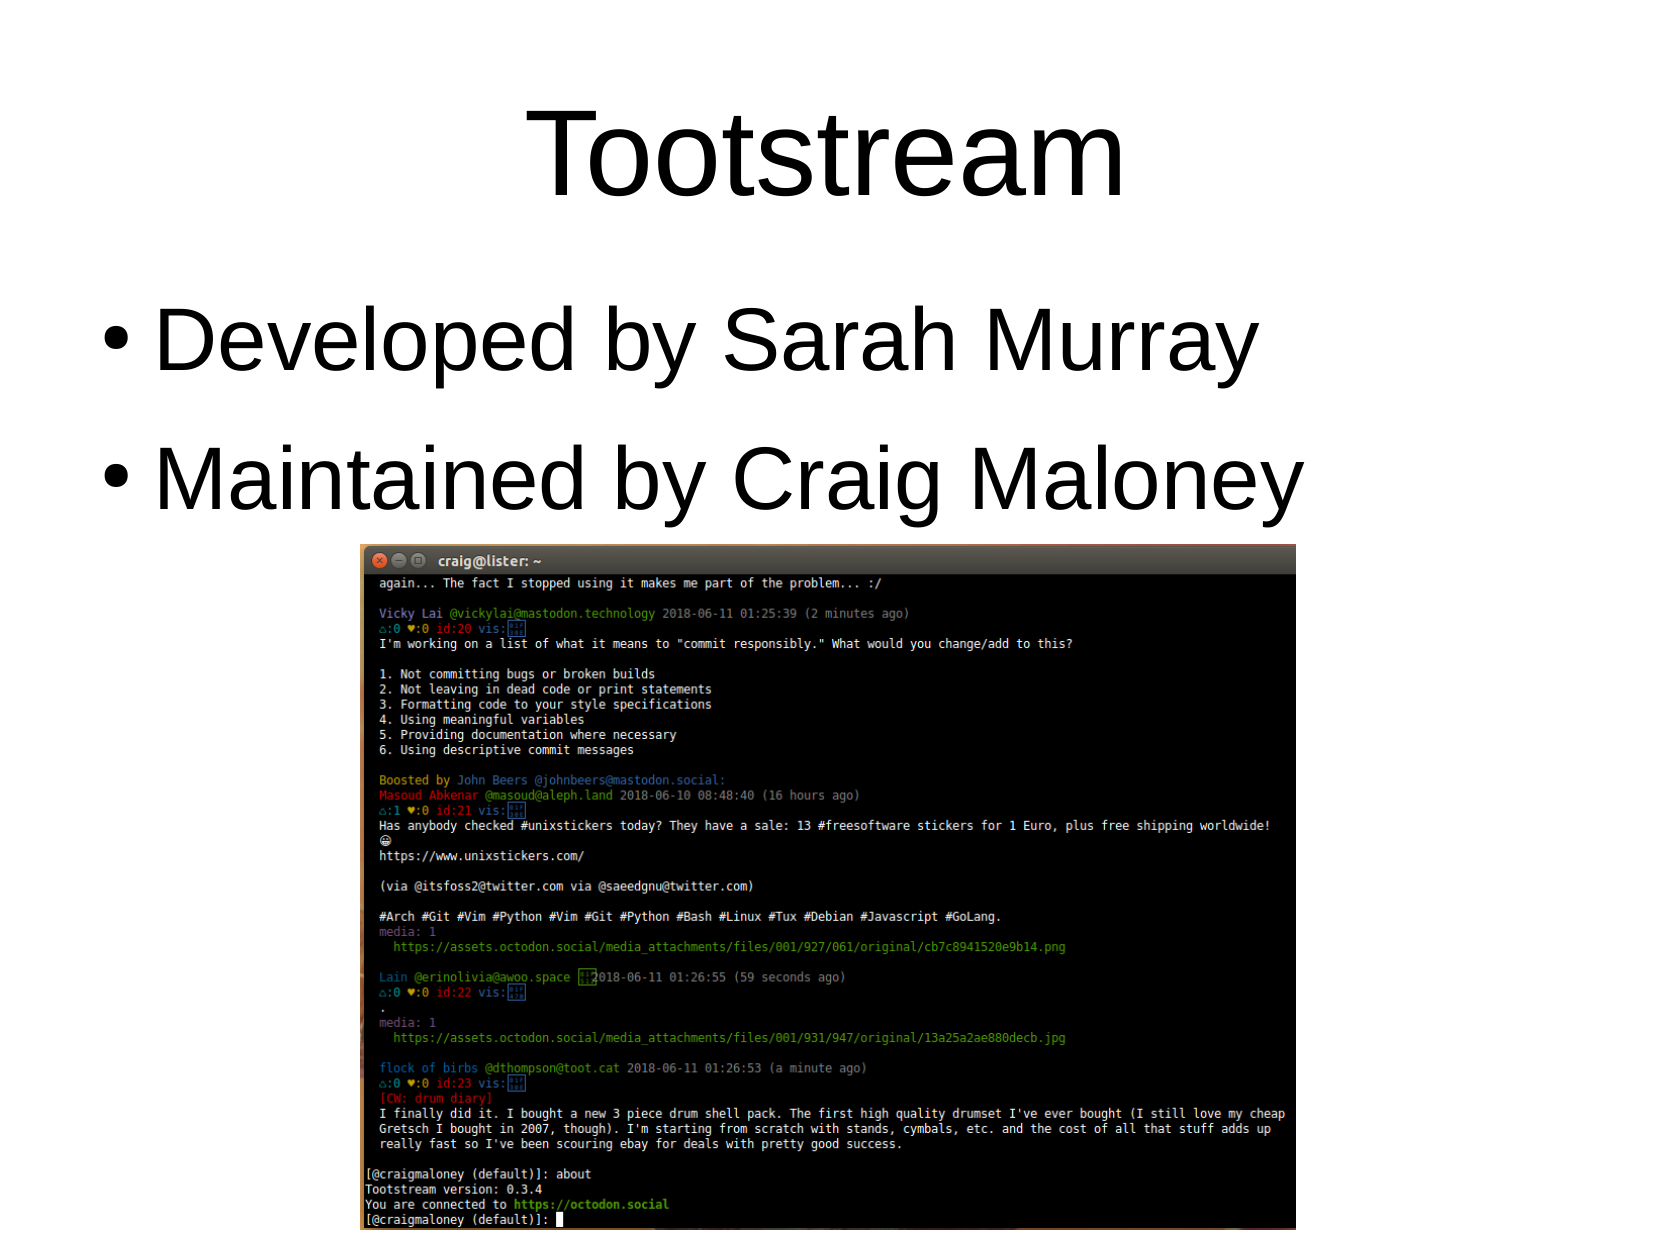

# Tootstream
Developed by Sarah Murray
Maintained by Craig Maloney